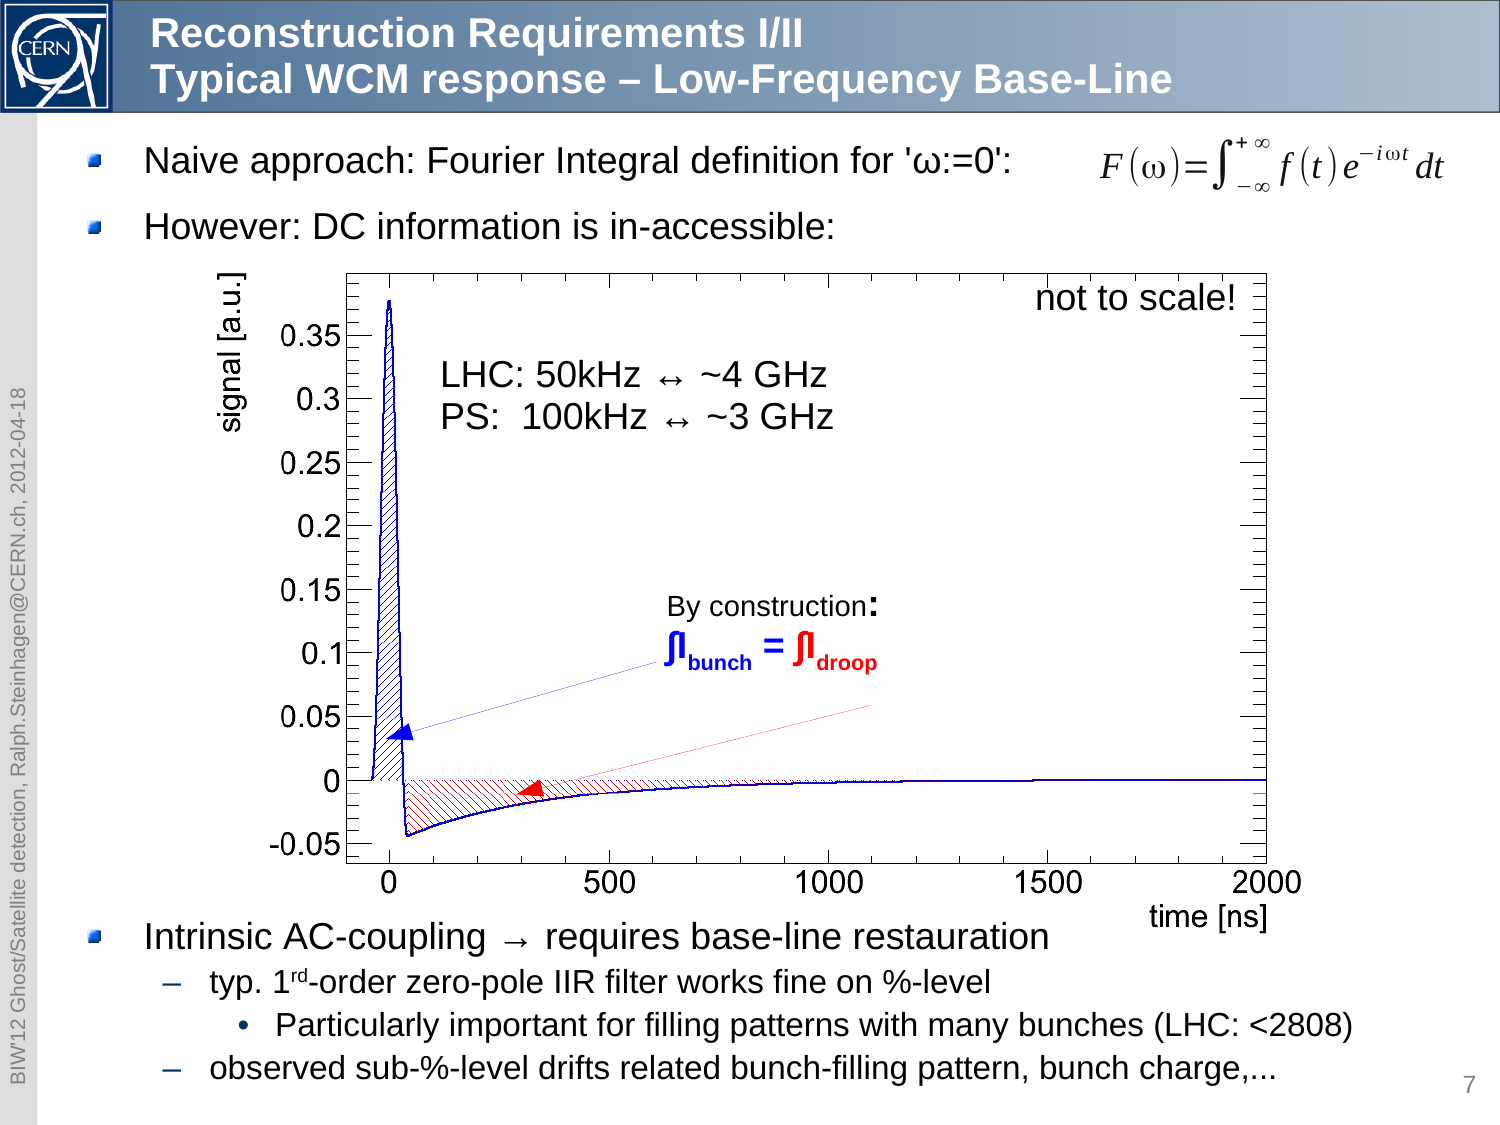

# Reconstruction Requirements I/II Typical WCM response – Low-Frequency Base-Line
Naive approach: Fourier Integral definition for 'ω:=0':
However: DC information is in-accessible:
Intrinsic AC-coupling → requires base-line restauration
typ. 1rd-order zero-pole IIR filter works fine on %-level
Particularly important for filling patterns with many bunches (LHC: <2808)
observed sub-%-level drifts related bunch-filling pattern, bunch charge,...
not to scale!
LHC: 50kHz ↔ ~4 GHz
PS: 100kHz ↔ ~3 GHz
By construction:
∫Ibunch = ∫Idroop